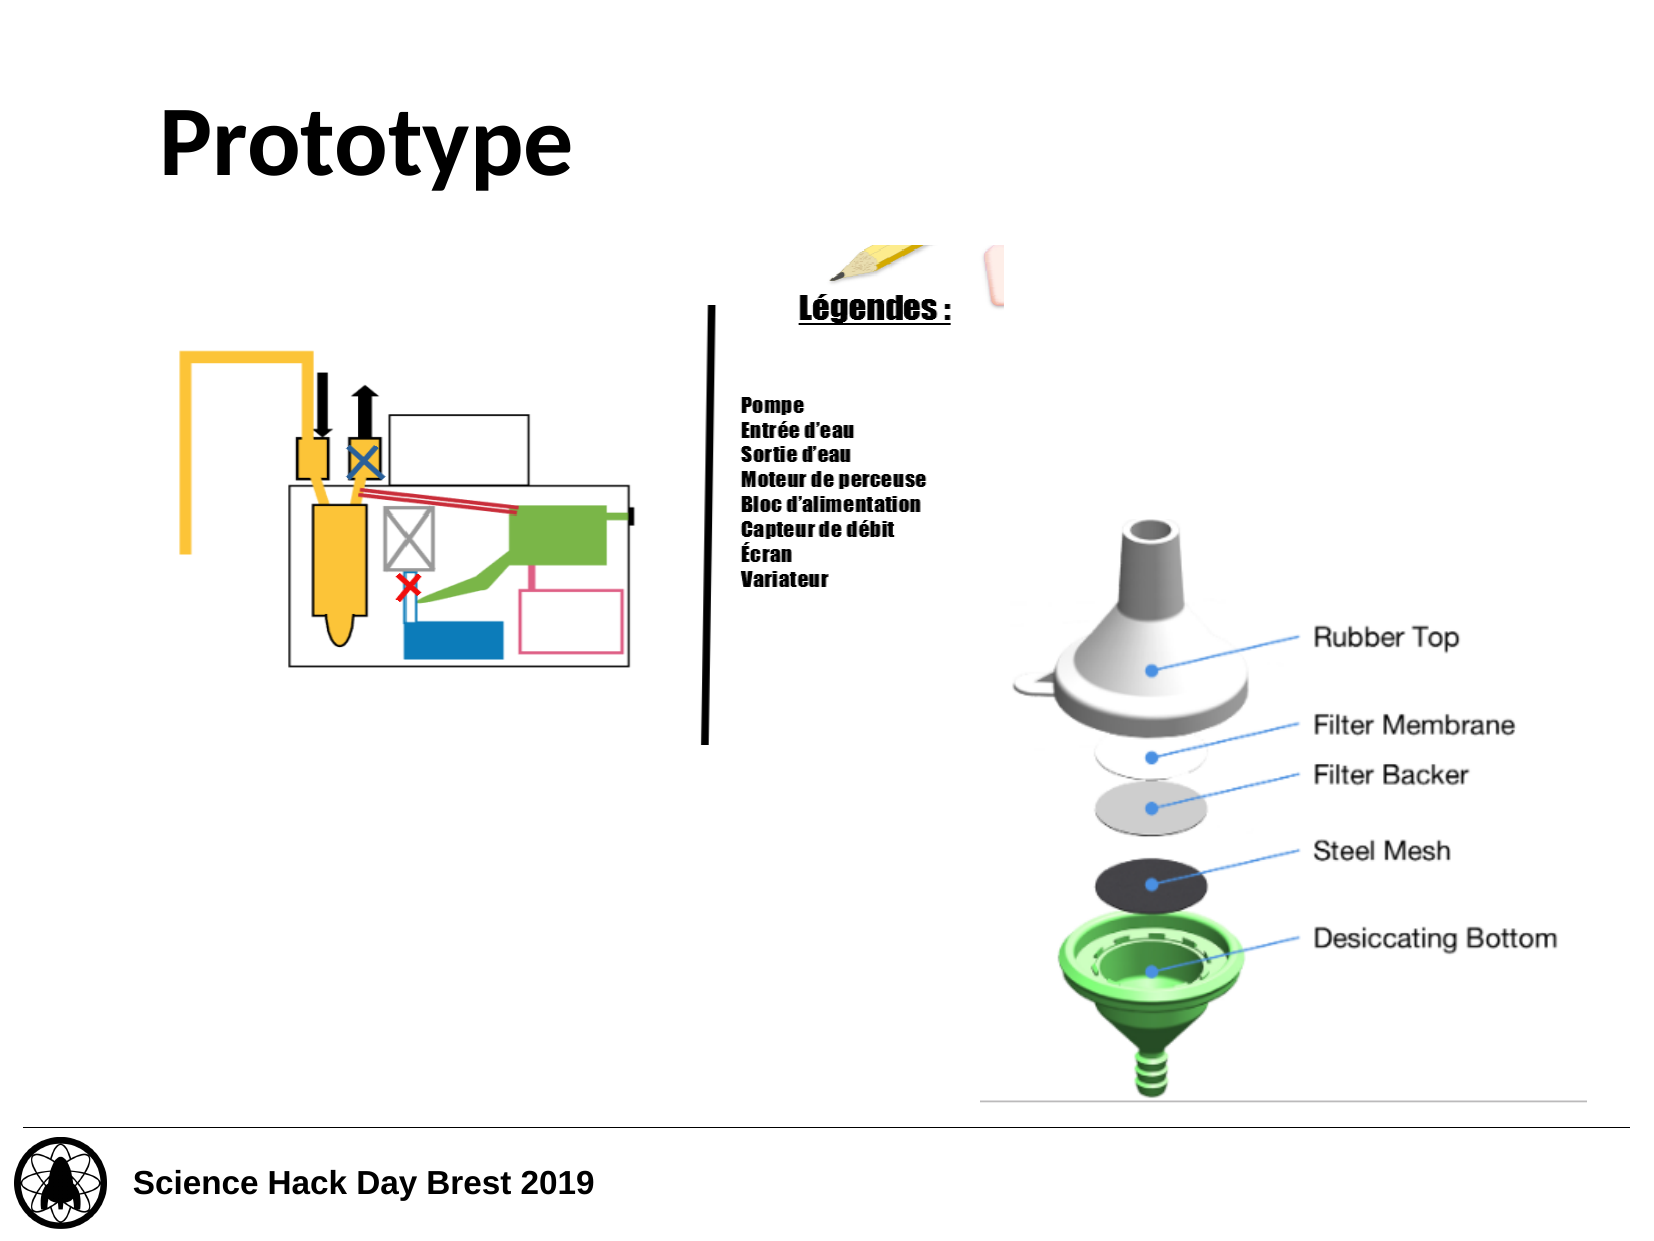

# Prototype
Science Hack Day Brest 2019